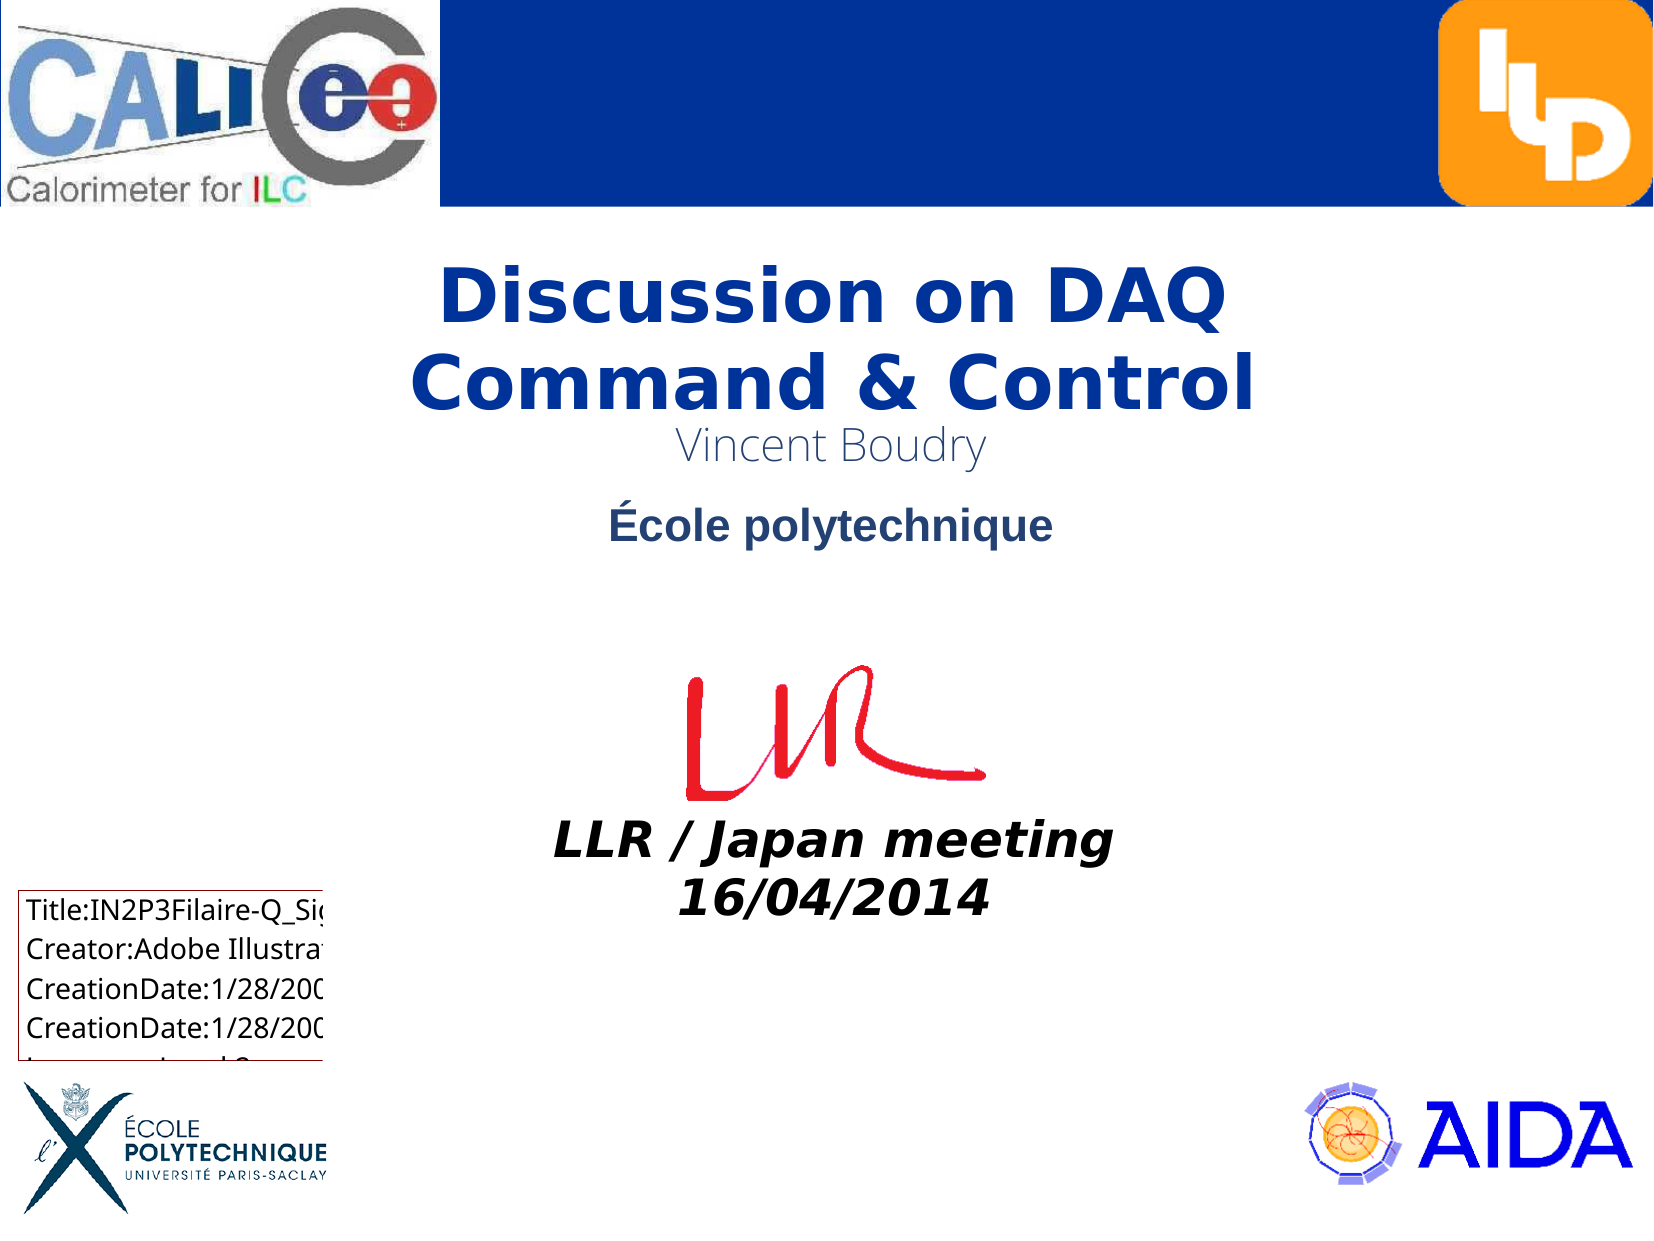

Discussion on DAQ
Command & Control
Vincent Boudry
École polytechnique
# LLR / Japan meeting
16/04/2014